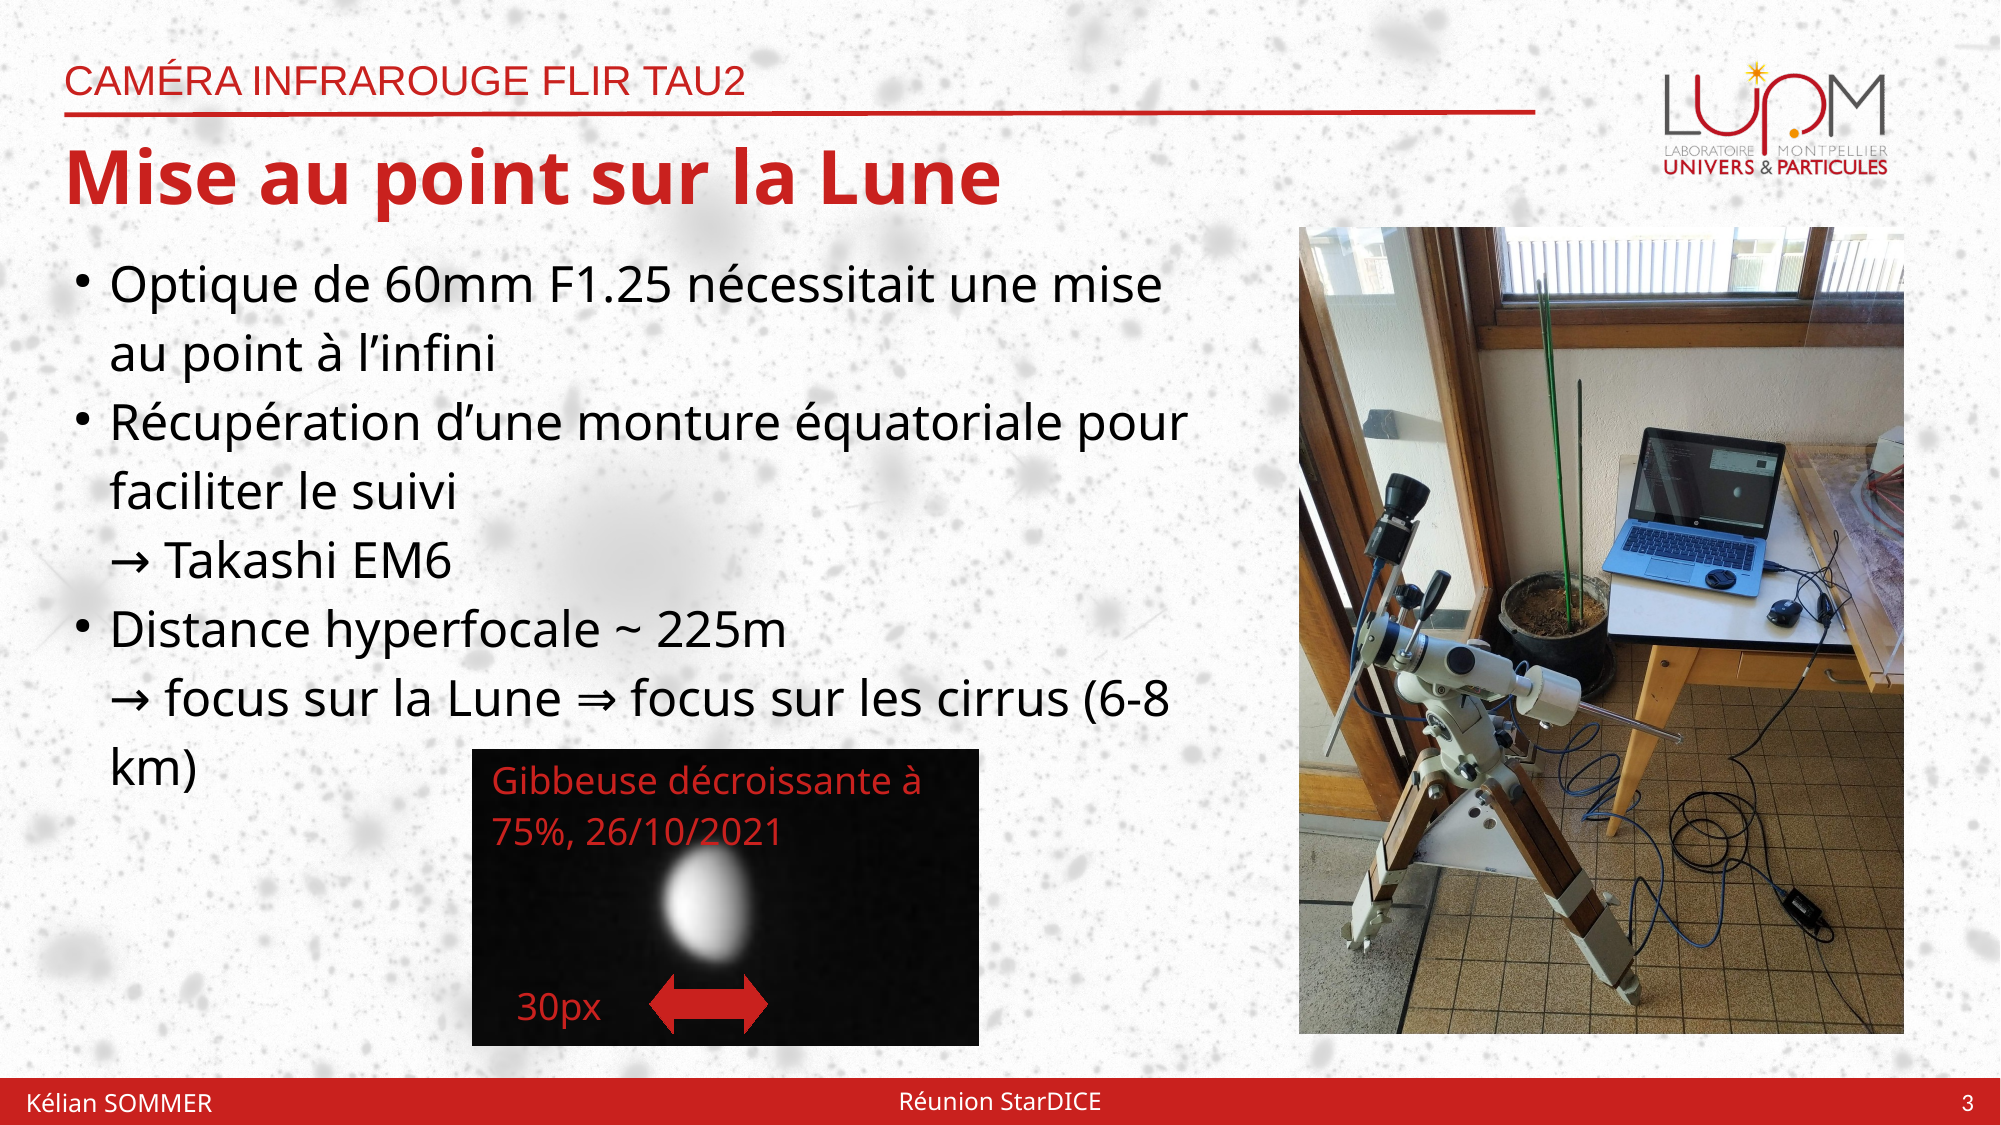

CAMÉRA INFRAROUGE FLIR TAU2
# Mise au point sur la Lune
Optique de 60mm F1.25 nécessitait une mise au point à l’infini
Récupération d’une monture équatoriale pour faciliter le suivi
→ Takashi EM6
Distance hyperfocale ~ 225m
→ focus sur la Lune ⇒ focus sur les cirrus (6-8 km)
Gibbeuse décroissante à 75%, 26/10/2021
30px
3
Réunion StarDICE
Kélian SOMMER